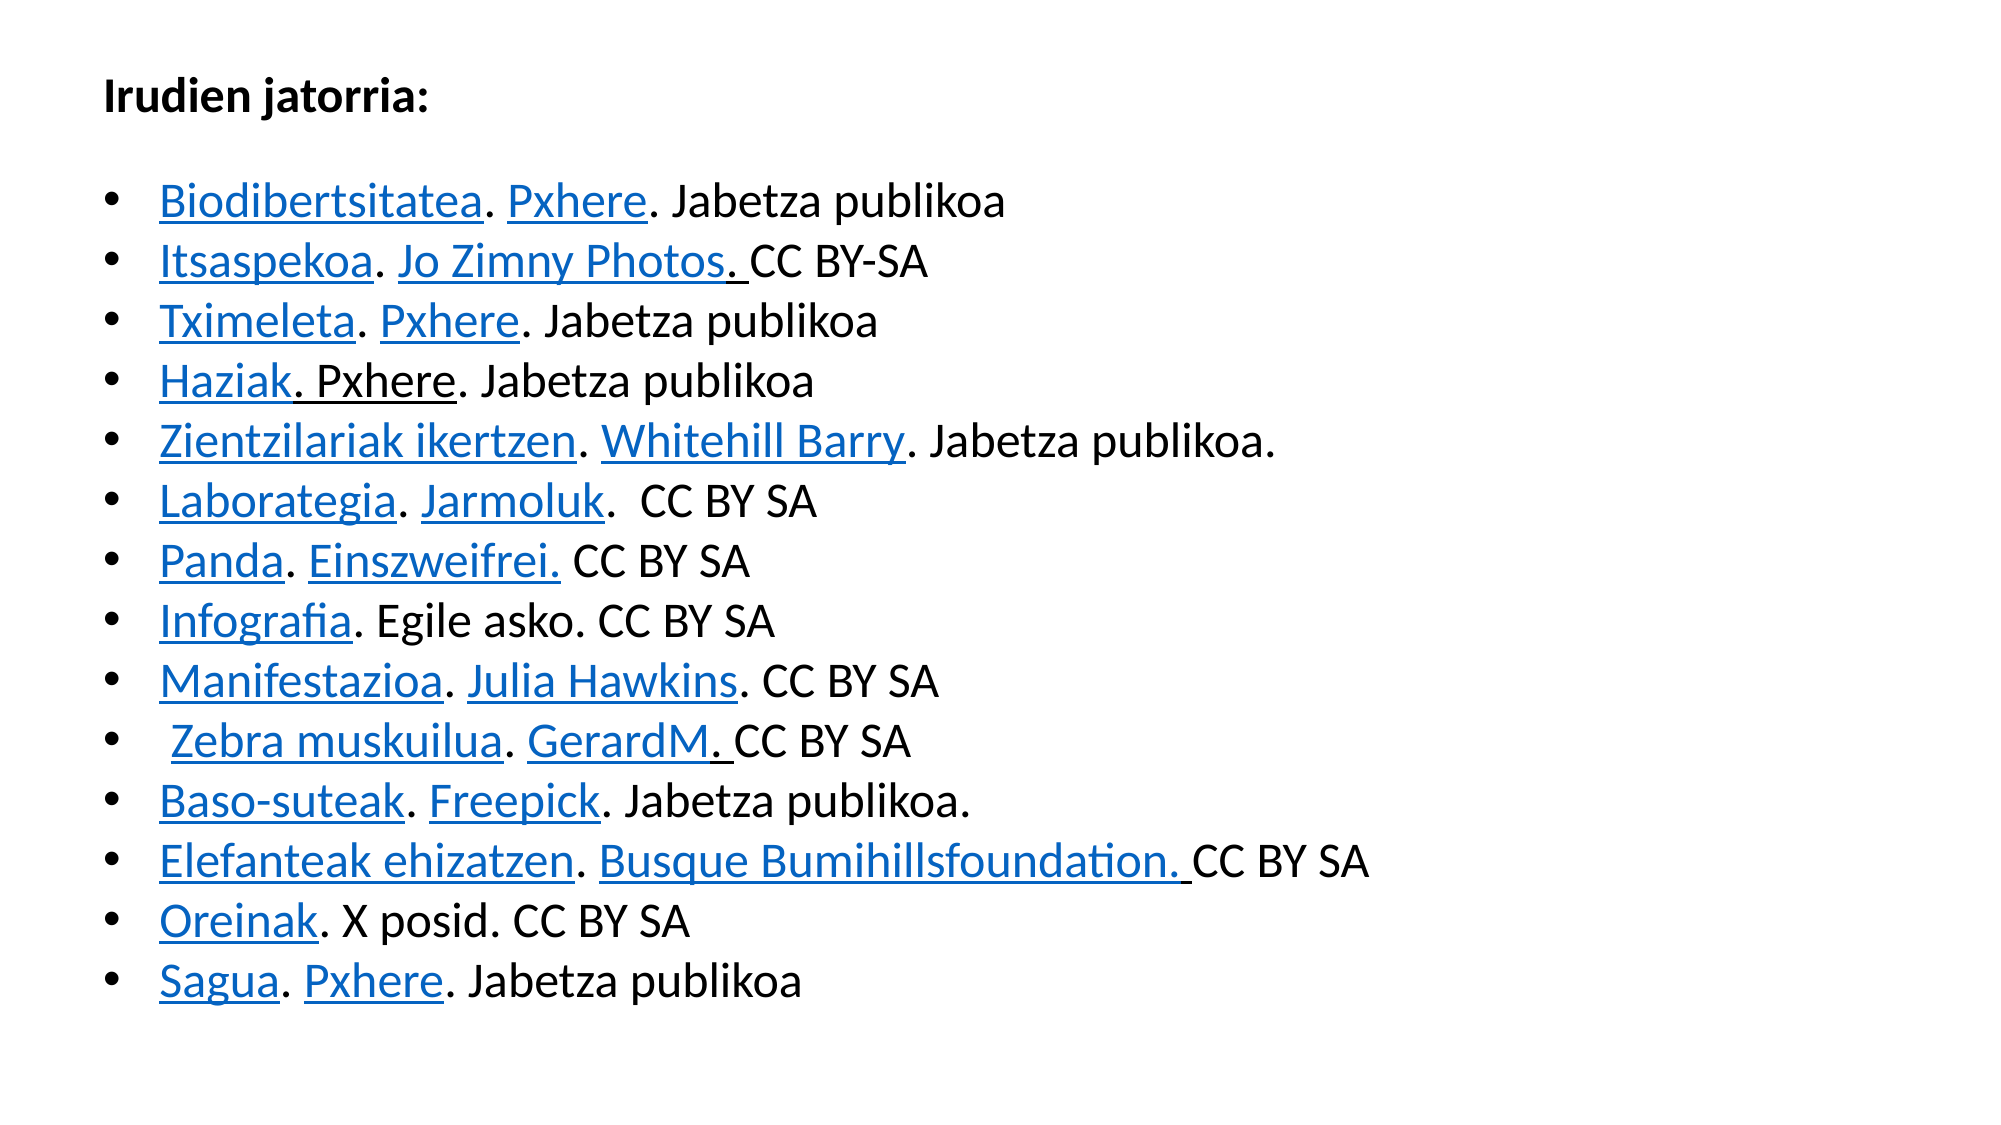

Irudien jatorria:
Biodibertsitatea. Pxhere. Jabetza publikoa
Itsaspekoa. Jo Zimny Photos. CC BY-SA
Tximeleta. Pxhere. Jabetza publikoa
Haziak. Pxhere. Jabetza publikoa
Zientzilariak ikertzen. Whitehill Barry. Jabetza publikoa.
Laborategia. Jarmoluk. CC BY SA
Panda. Einszweifrei. CC BY SA
Infografia. Egile asko. CC BY SA
Manifestazioa. Julia Hawkins. CC BY SA
 Zebra muskuilua. GerardM. CC BY SA
Baso-suteak. Freepick. Jabetza publikoa.
Elefanteak ehizatzen. Busque Bumihillsfoundation. CC BY SA
Oreinak. X posid. CC BY SA
Sagua. Pxhere. Jabetza publikoa